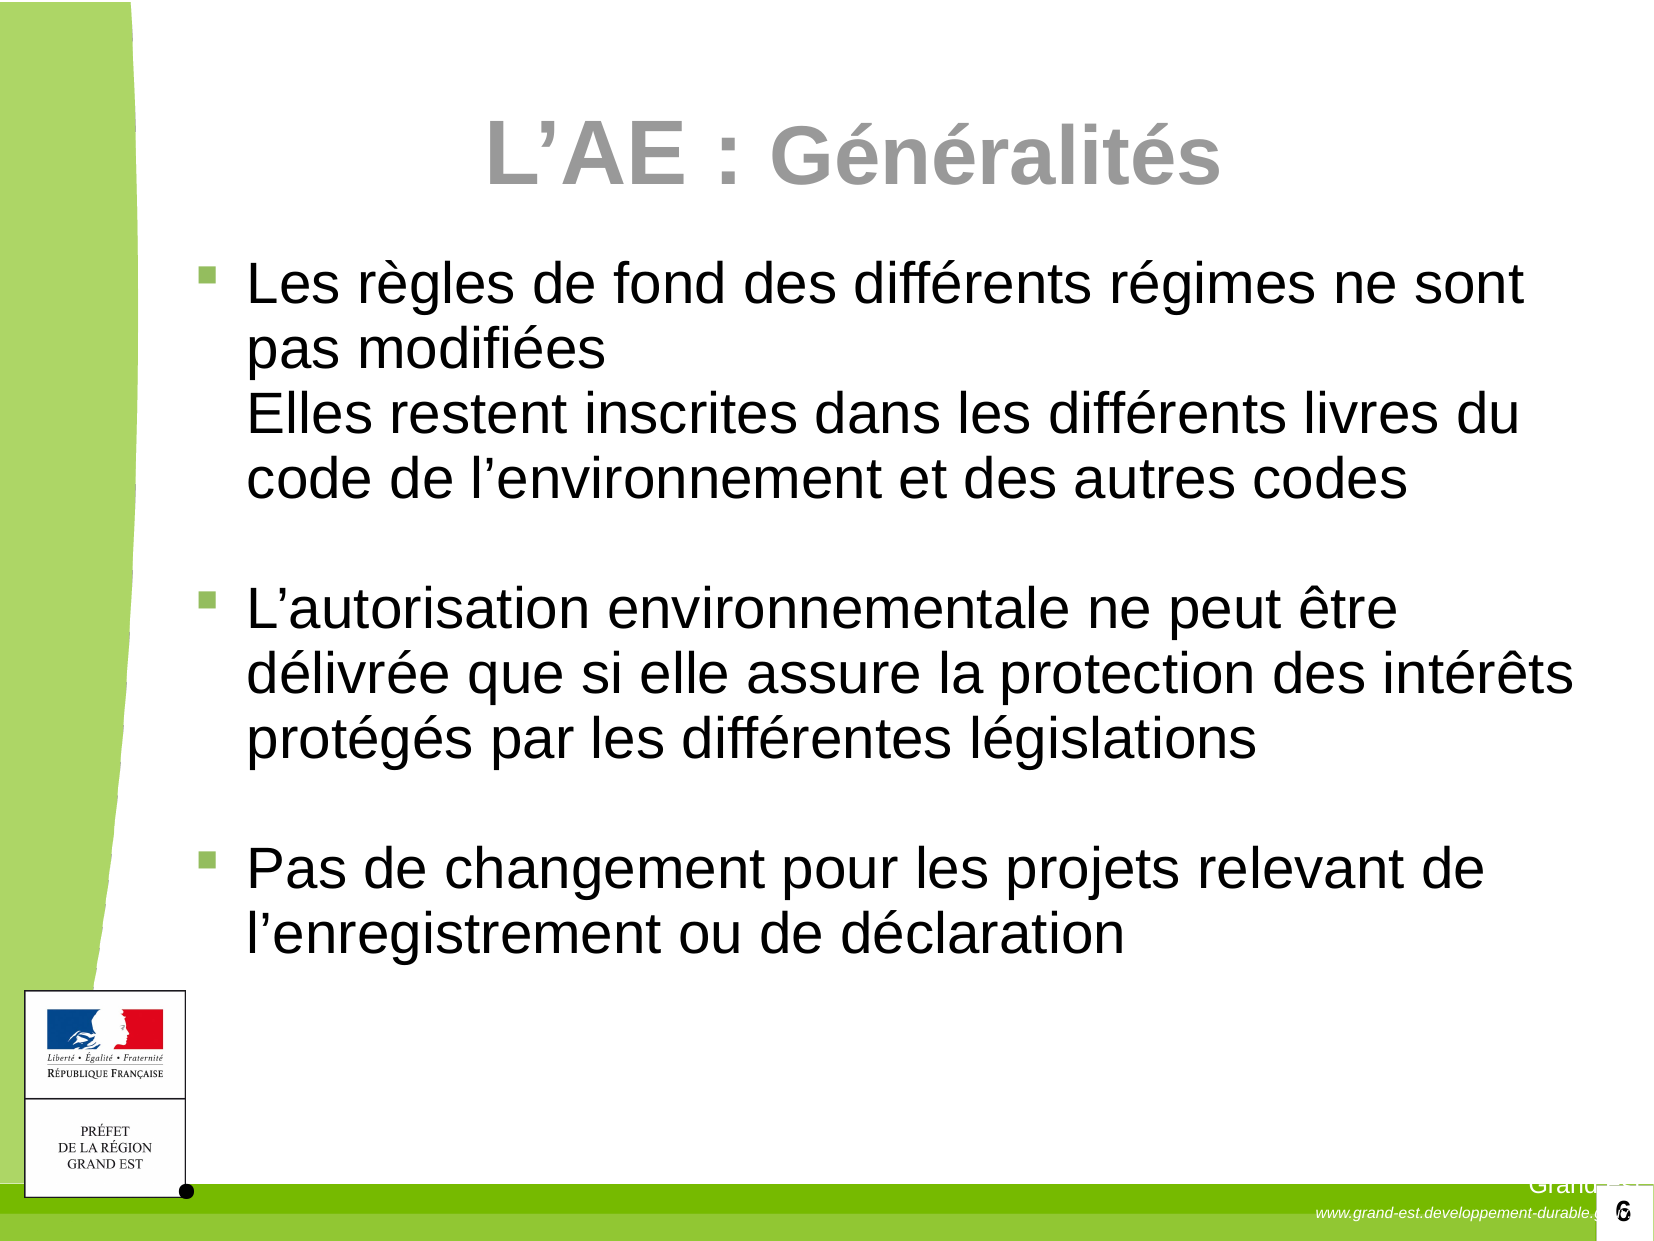

# L’AE : Généralités
Les règles de fond des différents régimes ne sont pas modifiées
Elles restent inscrites dans les différents livres du code de l’environnement et des autres codes
L’autorisation environnementale ne peut être délivrée que si elle assure la protection des intérêts protégés par les différentes législations
Pas de changement pour les projets relevant de l’enregistrement ou de déclaration
6